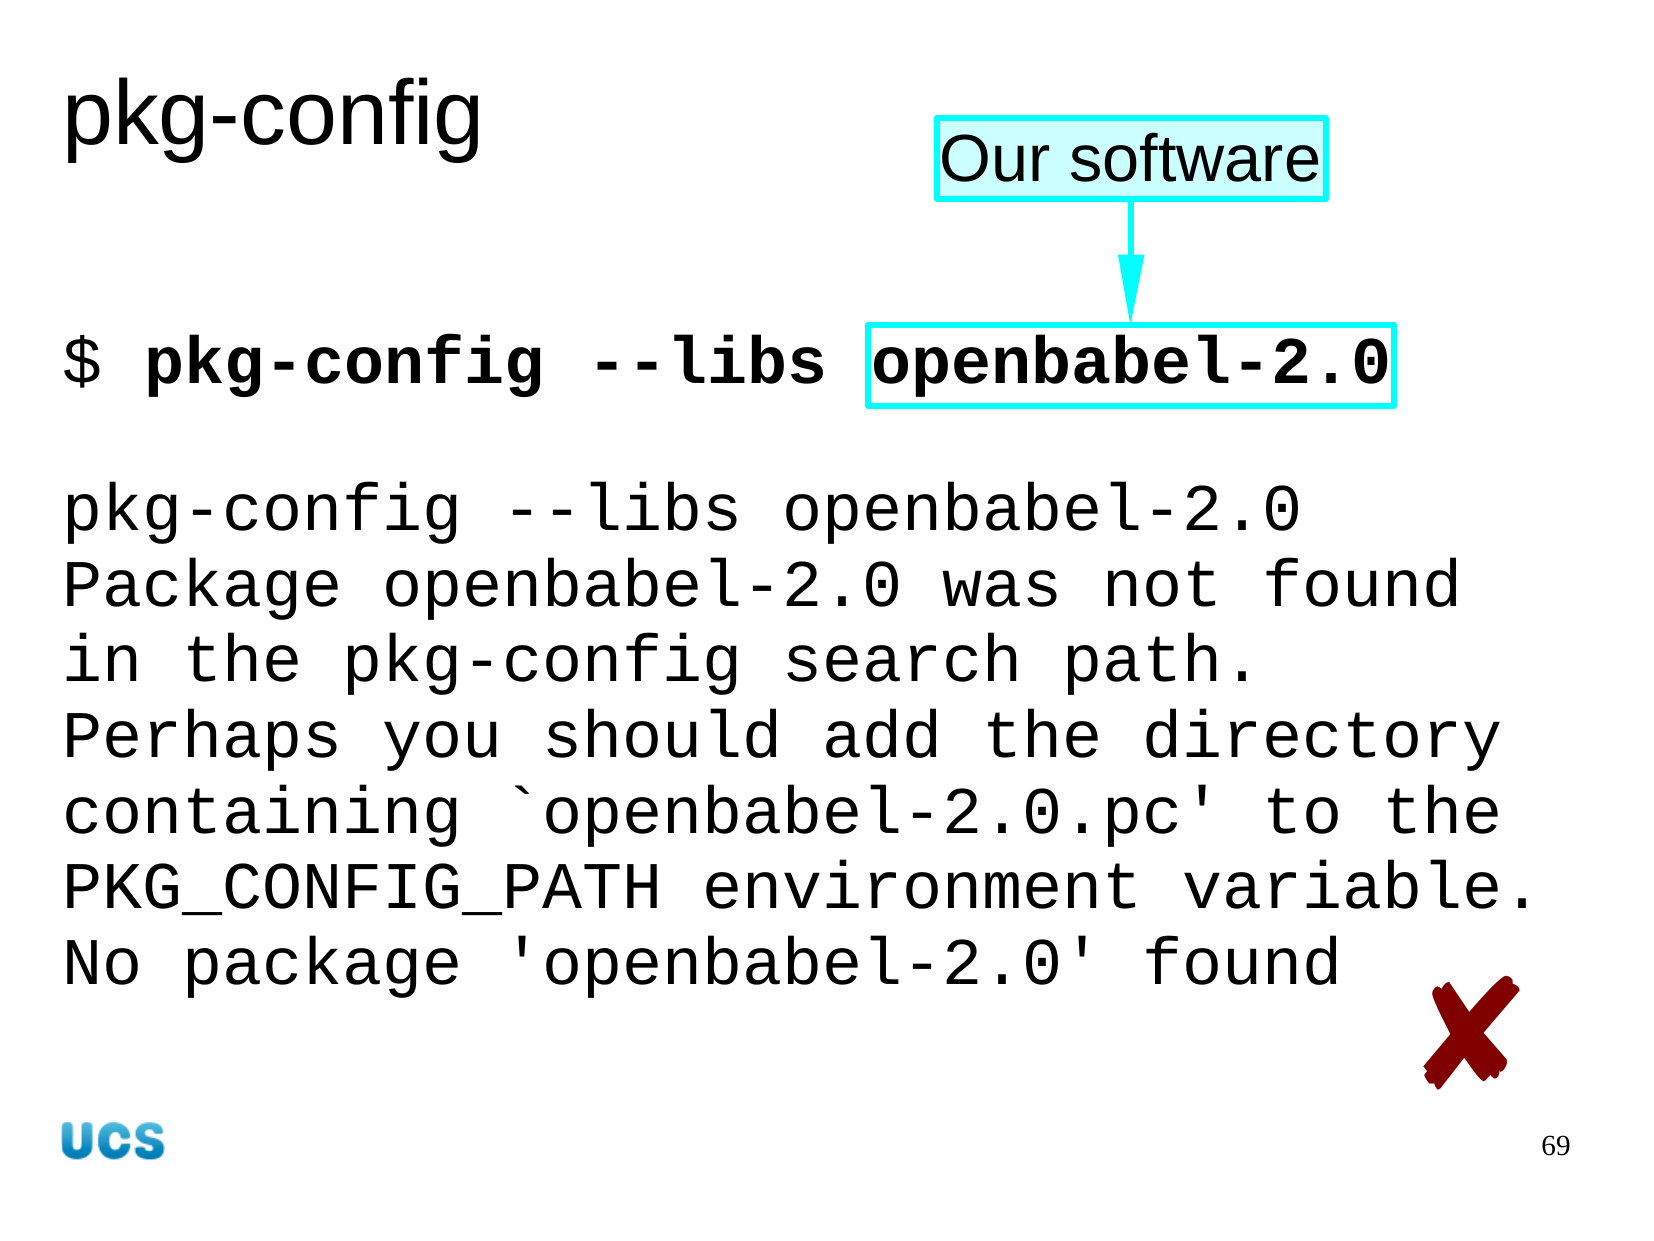

pkg-config
Our software
$
pkg-config
--libs
openbabel-2.0
pkg-config --libs openbabel-2.0
Package openbabel-2.0 was not found
in the pkg-config search path.
Perhaps you should add the directory
containing `openbabel-2.0.pc' to the
PKG_CONFIG_PATH environment variable.
No package 'openbabel-2.0' found

69